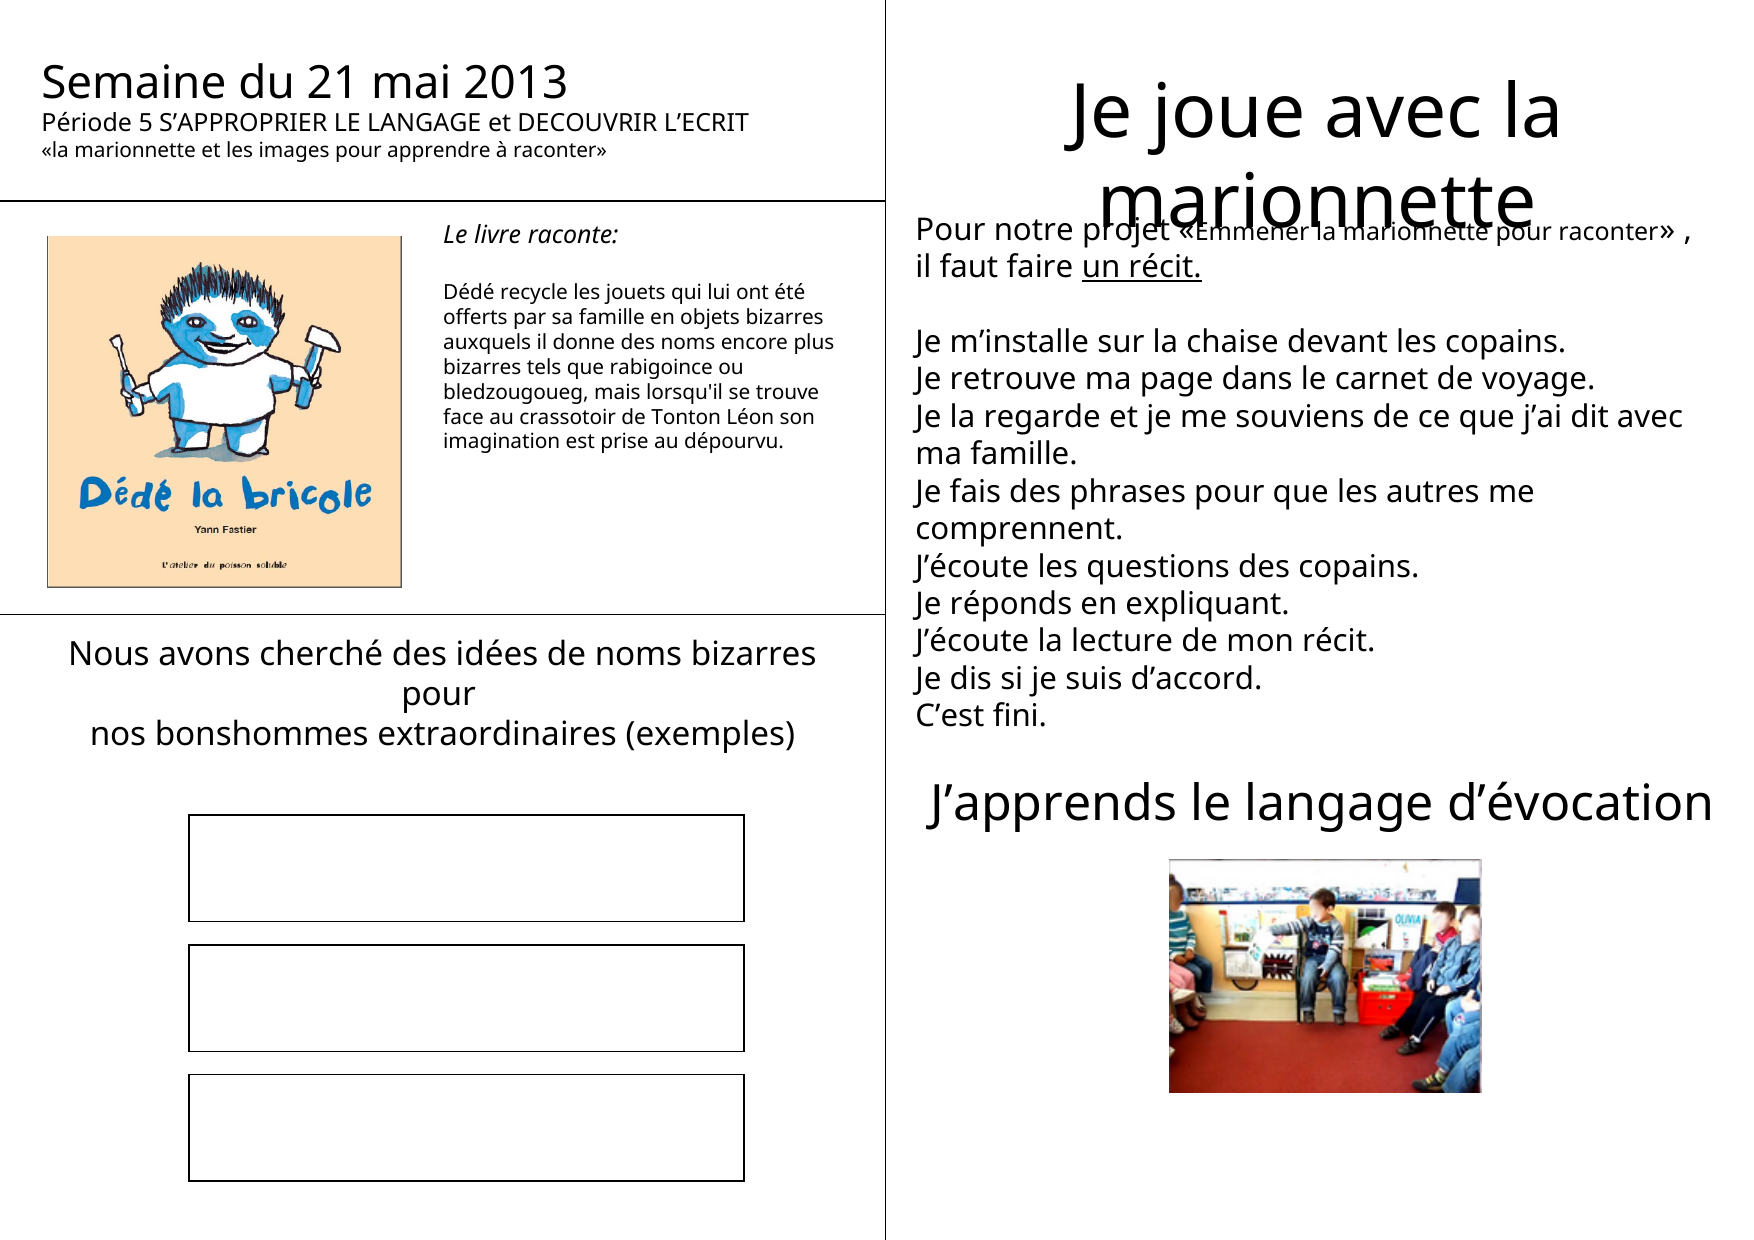

Semaine du 21 mai 2013
Je joue avec la marionnette
Période 5 S’APPROPRIER LE LANGAGE et DECOUVRIR L’ECRIT
«la marionnette et les images pour apprendre à raconter»
Pour notre projet «Emmener la marionnette pour raconter» ,
il faut faire un récit.
Je m’installe sur la chaise devant les copains.
Je retrouve ma page dans le carnet de voyage.
Je la regarde et je me souviens de ce que j’ai dit avec ma famille.
Je fais des phrases pour que les autres me comprennent.
J’écoute les questions des copains.
Je réponds en expliquant.
J’écoute la lecture de mon récit.
Je dis si je suis d’accord.
C’est fini.
J’apprends le langage d’évocation
Le livre raconte:
Dédé recycle les jouets qui lui ont été offerts par sa famille en objets bizarres auxquels il donne des noms encore plus bizarres tels que rabigoince ou bledzougoueg, mais lorsqu'il se trouve face au crassotoir de Tonton Léon son imagination est prise au dépourvu.
Nous avons cherché des idées de noms bizarres pour
nos bonshommes extraordinaires (exemples)